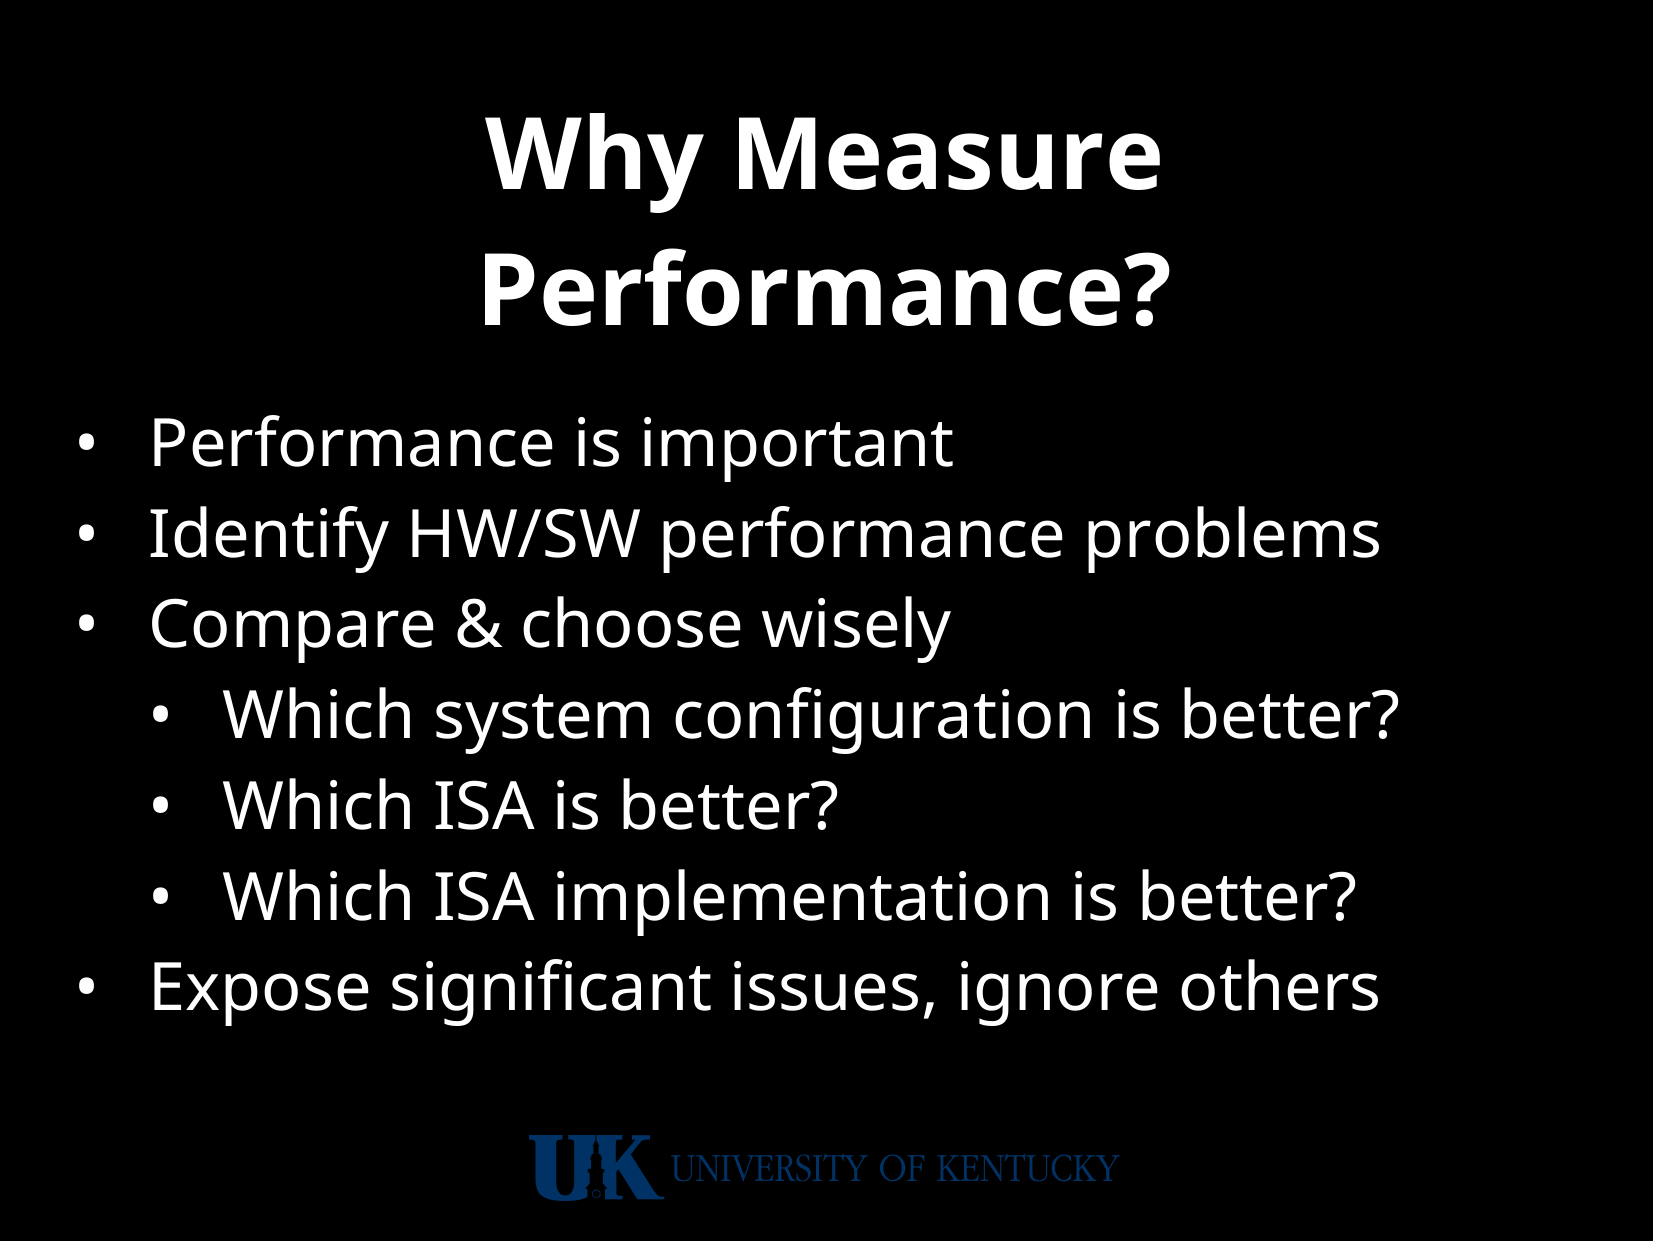

# Why Measure Performance?
•	Performance is important
•	Identify HW/SW performance problems
•	Compare & choose wisely
	•	Which system configuration is better?
	•	Which ISA is better?
	•	Which ISA implementation is better?
•	Expose significant issues, ignore others